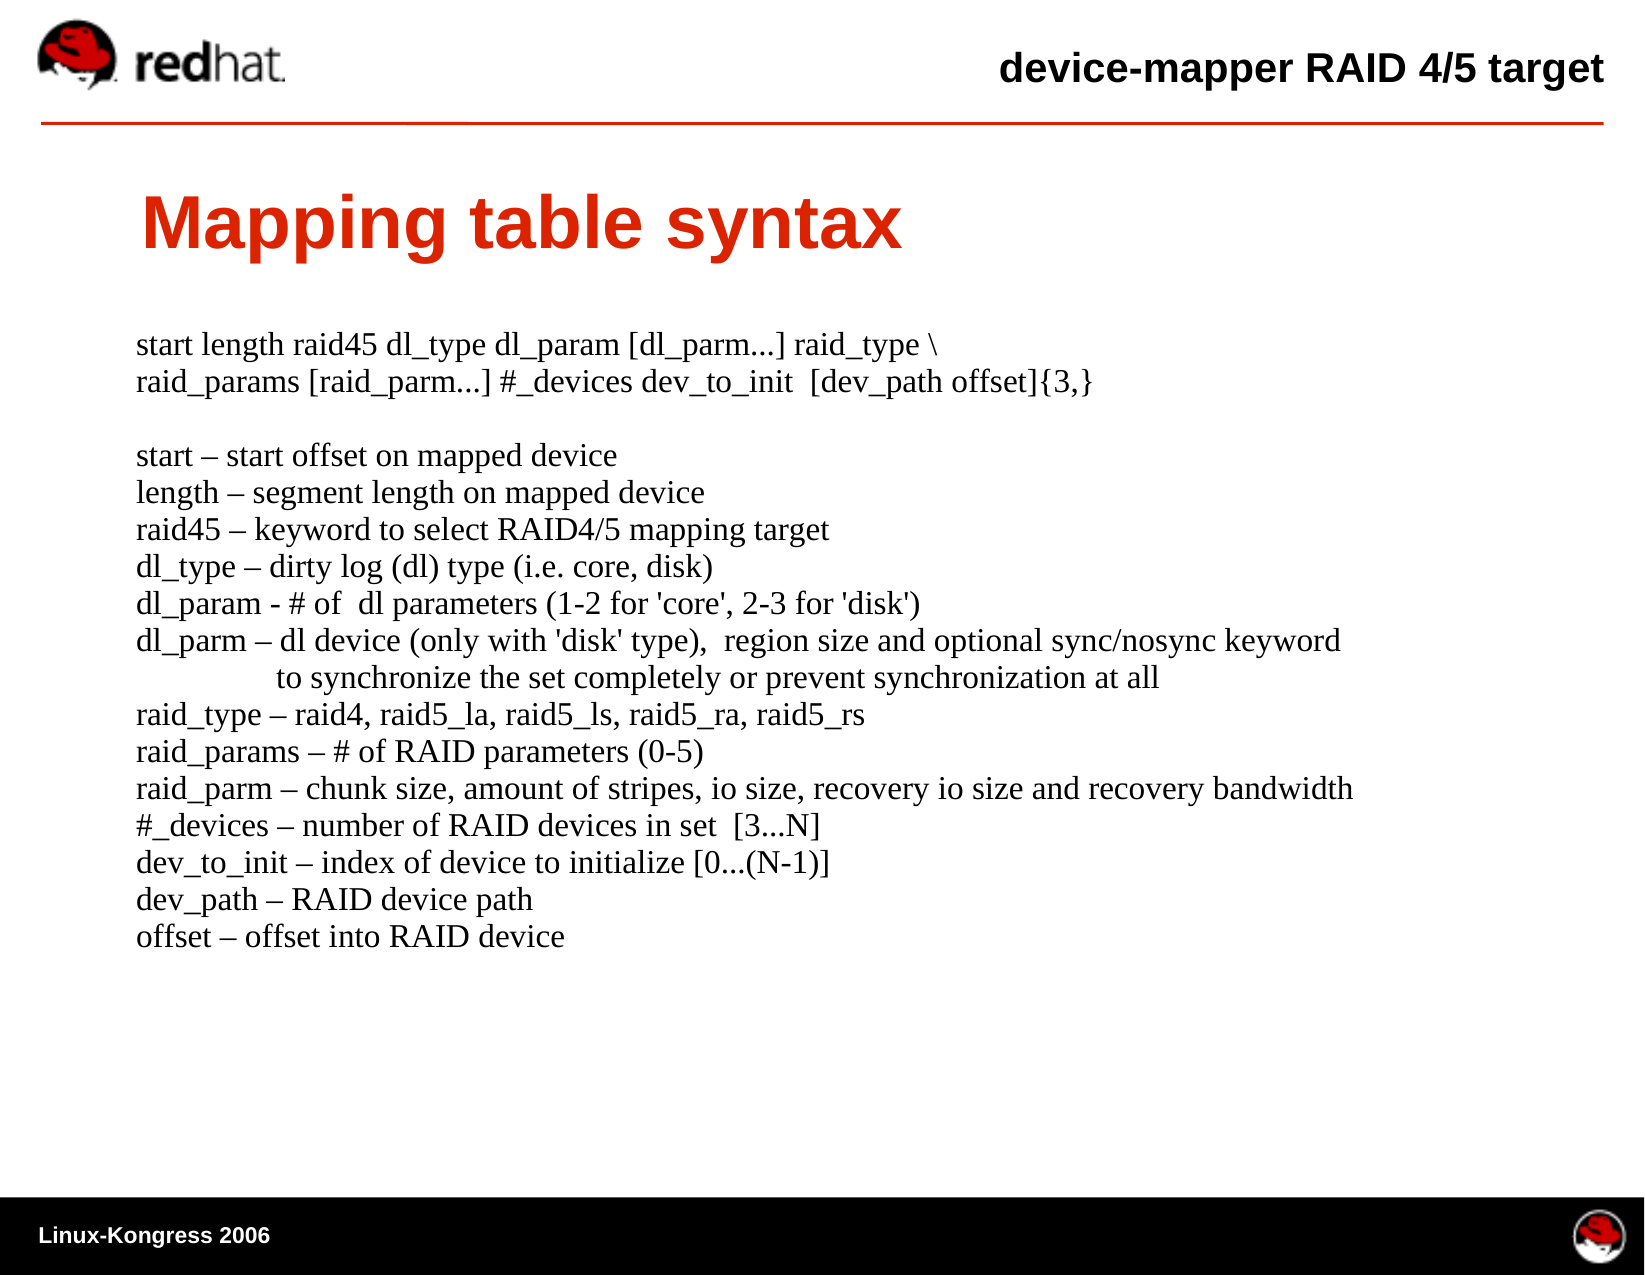

device-mapper RAID 4/5 target
Mapping table syntax
start length raid45 dl_type dl_param [dl_parm...] raid_type \
raid_params [raid_parm...] #_devices dev_to_init [dev_path offset]{3,}
start – start offset on mapped device
length – segment length on mapped device
raid45 – keyword to select RAID4/5 mapping target
dl_type – dirty log (dl) type (i.e. core, disk)
dl_param - # of dl parameters (1-2 for 'core', 2-3 for 'disk')
dl_parm – dl device (only with 'disk' type), region size and optional sync/nosync keyword
 to synchronize the set completely or prevent synchronization at all
raid_type – raid4, raid5_la, raid5_ls, raid5_ra, raid5_rs
raid_params – # of RAID parameters (0-5)
raid_parm – chunk size, amount of stripes, io size, recovery io size and recovery bandwidth
#_devices – number of RAID devices in set [3...N]
dev_to_init – index of device to initialize [0...(N-1)]
dev_path – RAID device path
offset – offset into RAID device
Linux-Kongress 2006